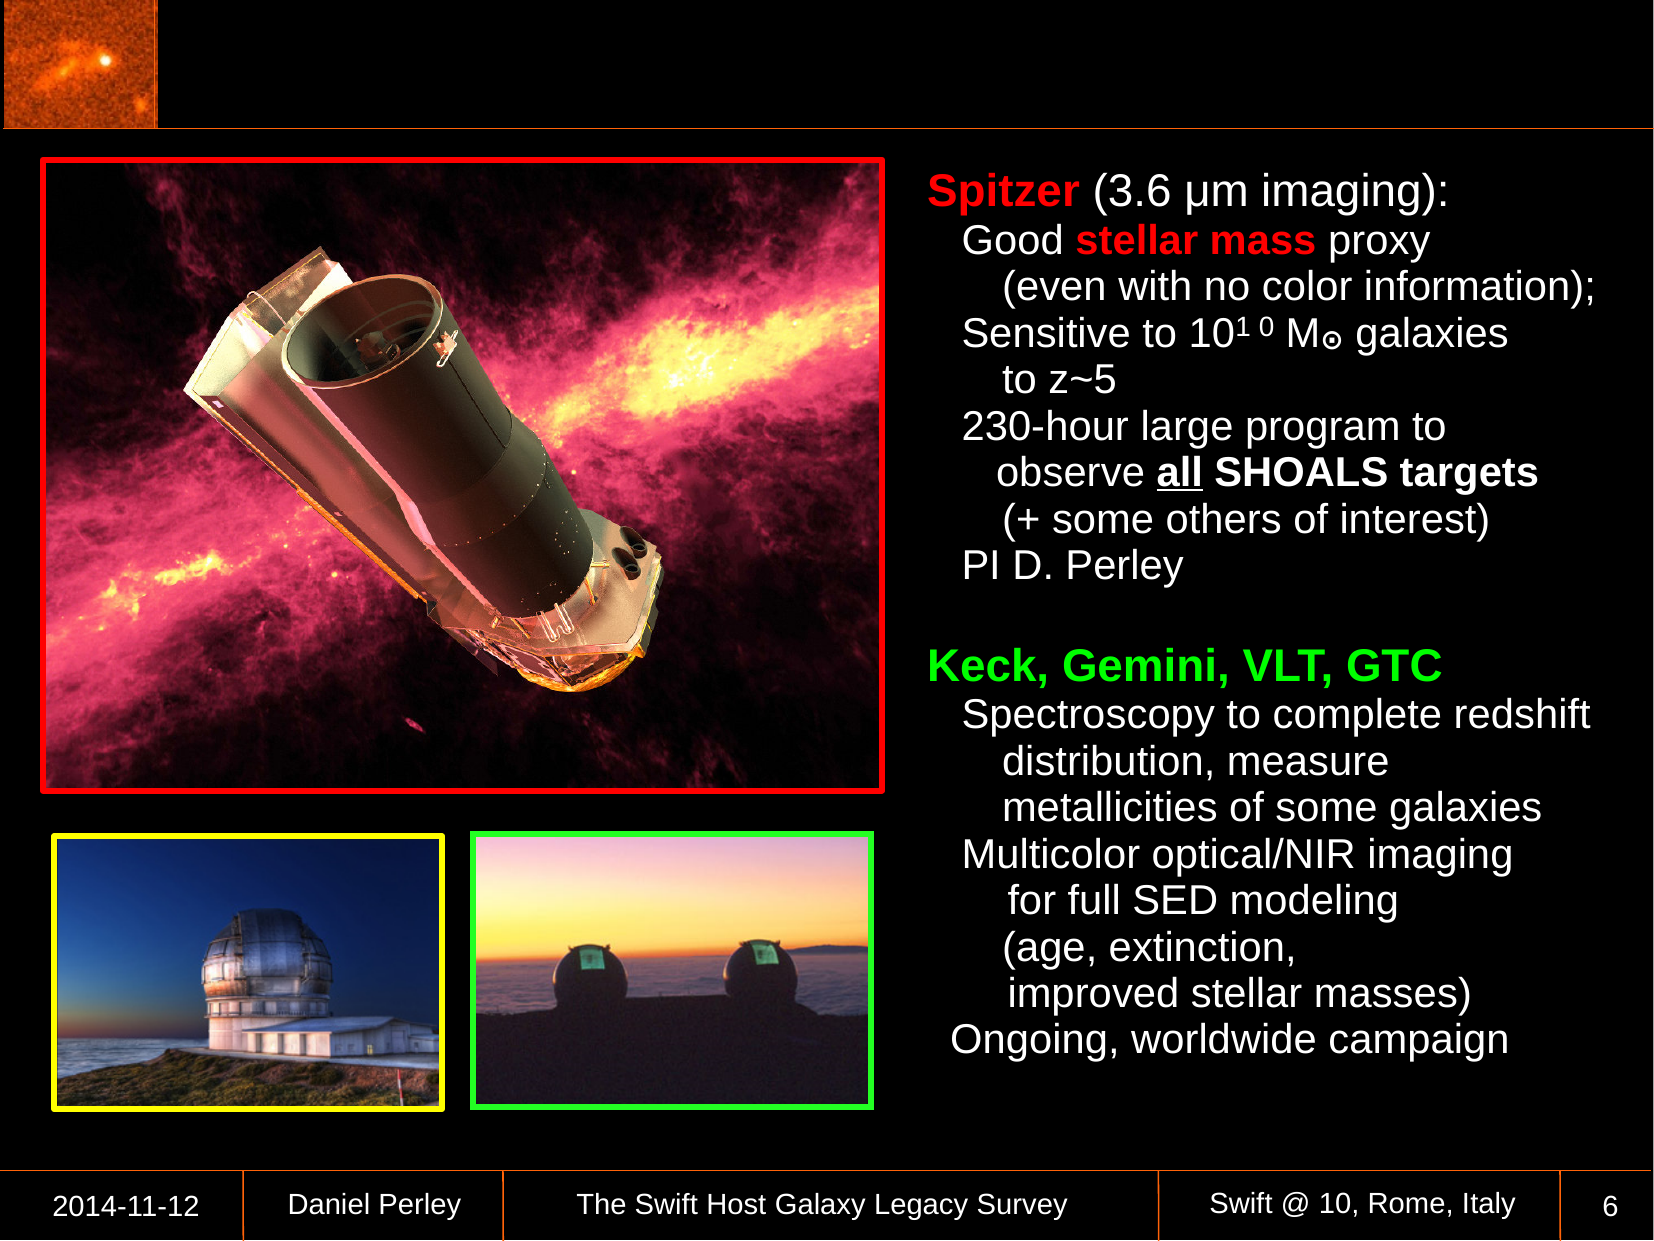

#
Spitzer (3.6 μm imaging):
 Good stellar mass proxy
	(even with no color information); Sensitive to 101 0 M⊙ galaxies
	to z~5
 230-hour large program to
 observe all SHOALS targets
	(+ some others of interest)
 PI D. Perley
Keck, Gemini, VLT, GTC
 Spectroscopy to complete redshift
	distribution, measure
	metallicities of some galaxies
 Multicolor optical/NIR imaging
 for full SED modeling
	(age, extinction,
 improved stellar masses)
 Ongoing, worldwide campaign
2014-11-12
6